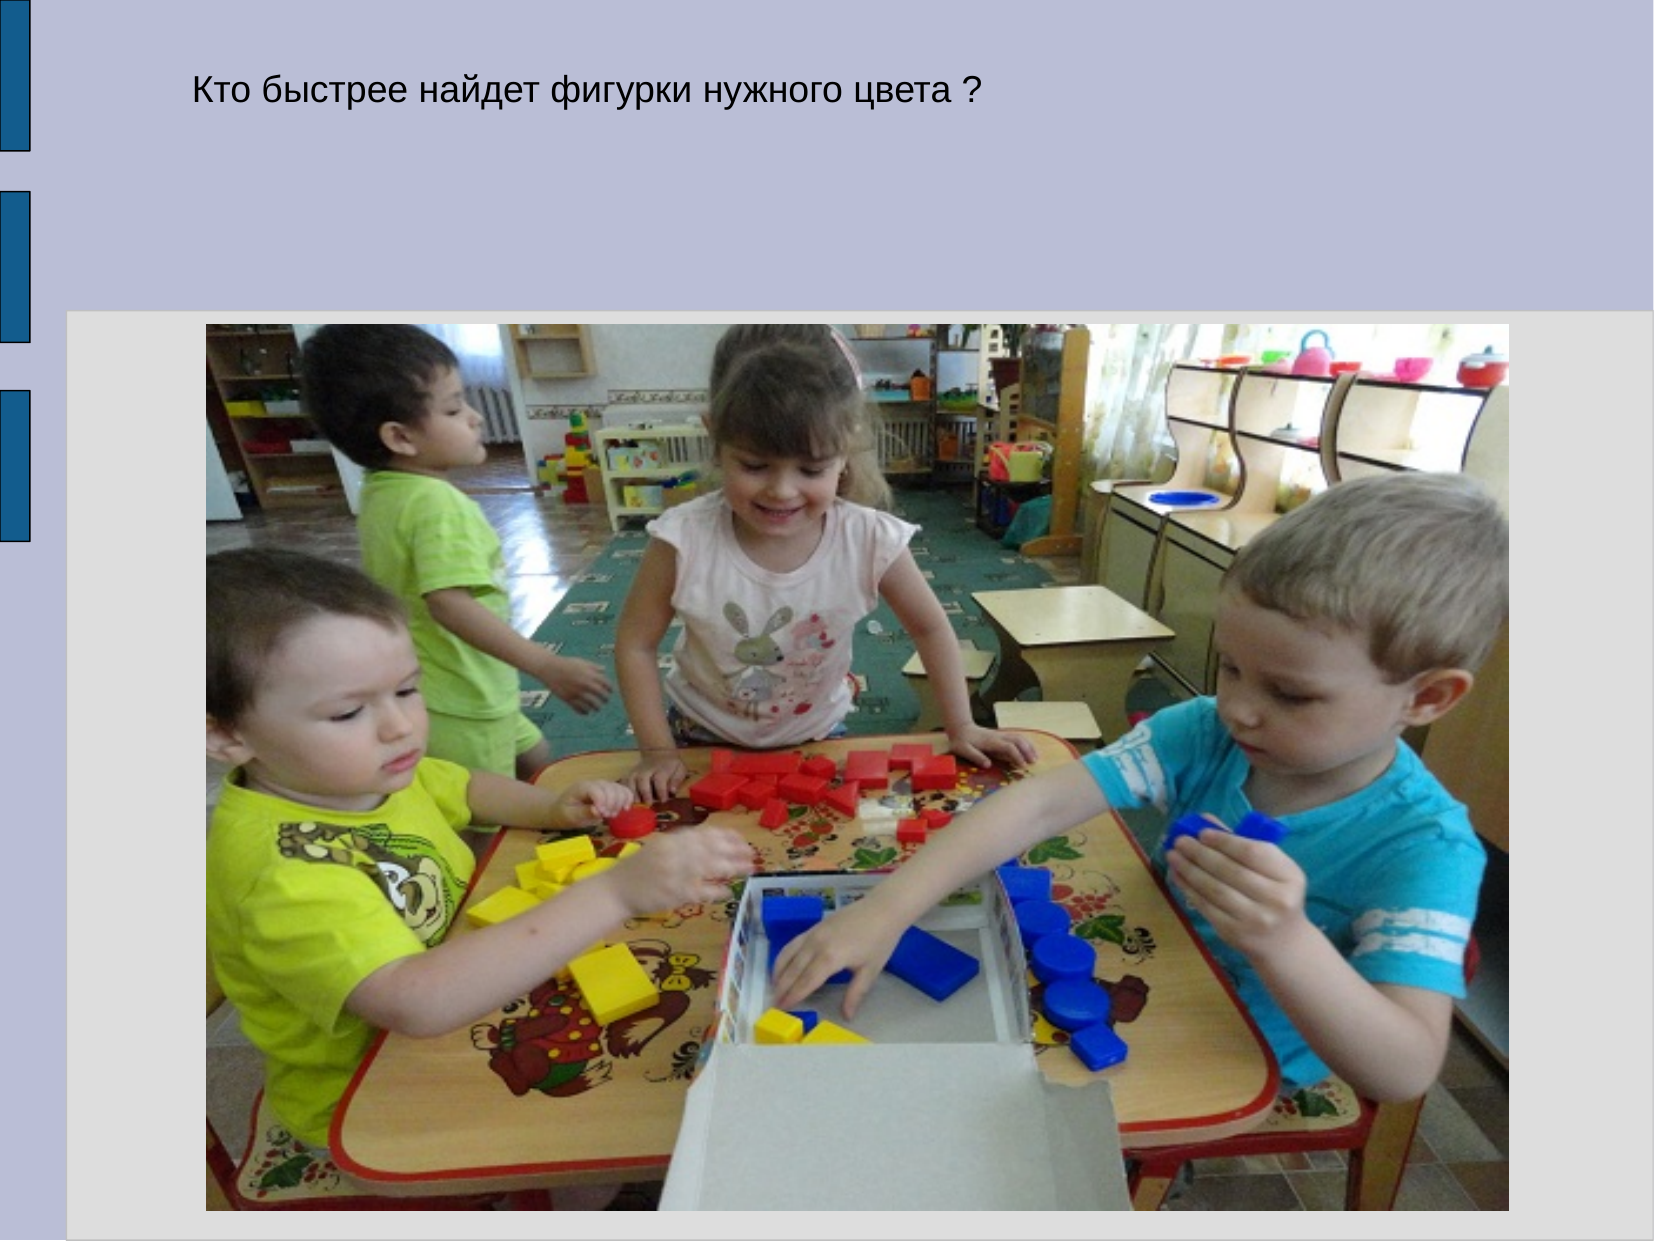

Кто быстрее найдет фигурки нужного цвета ?